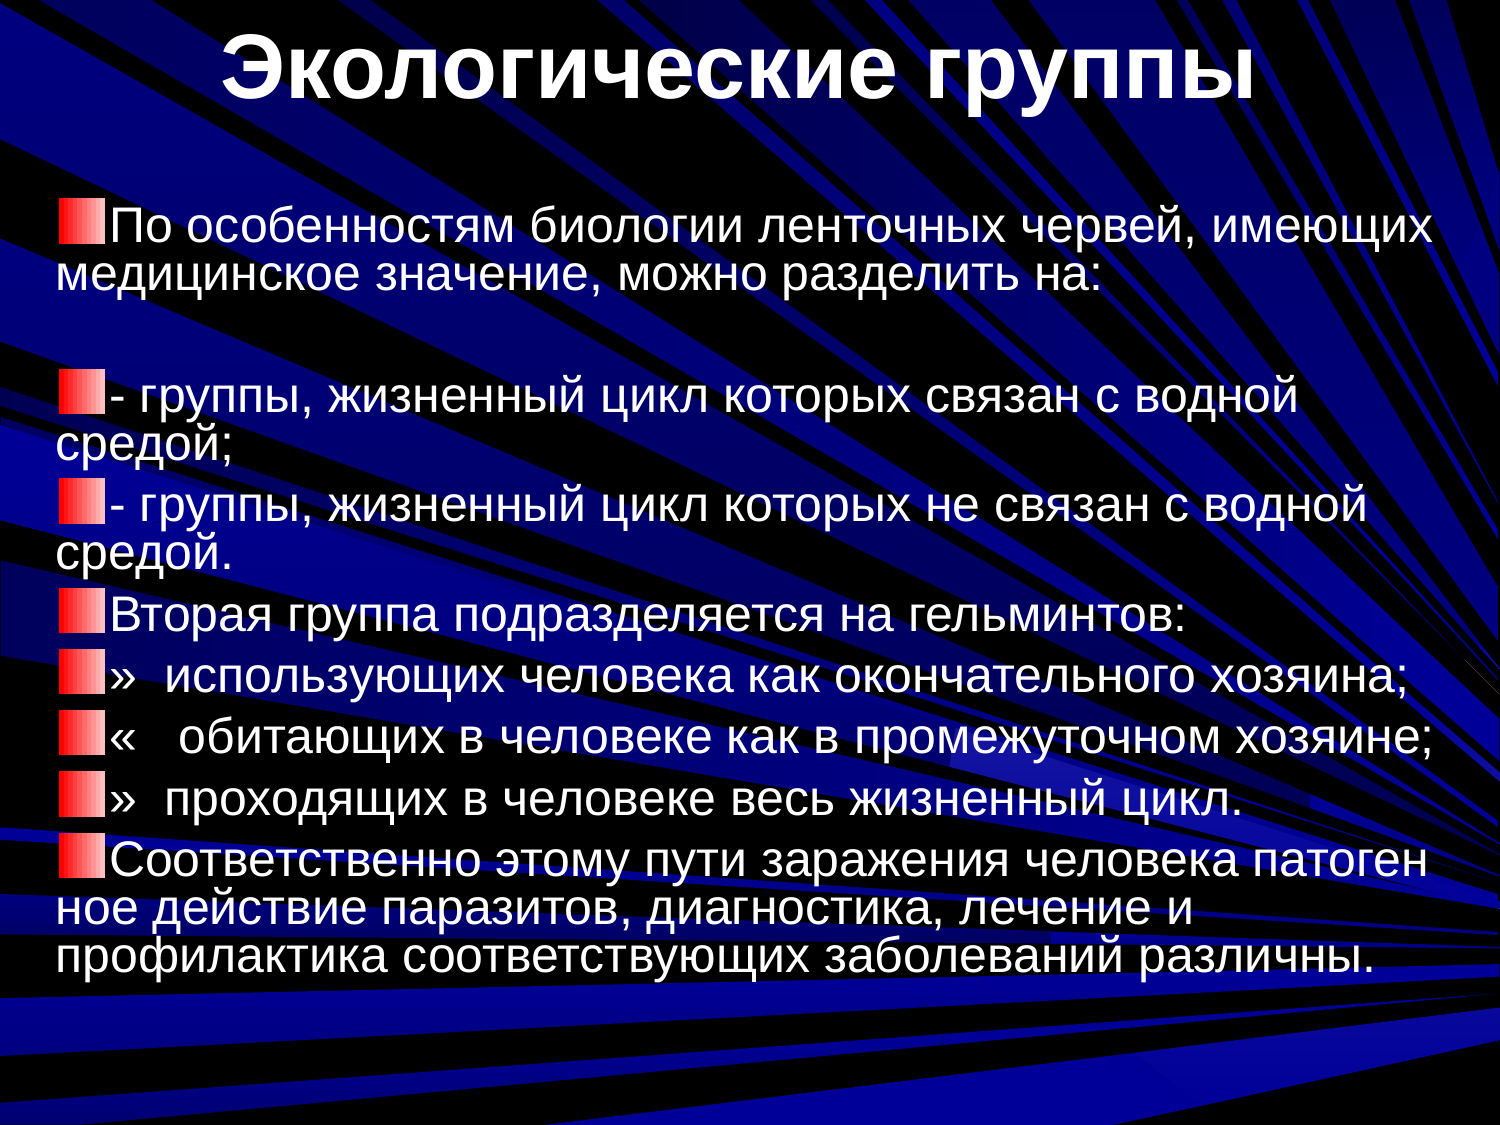

# Экологические группы
По особенностям биологии ленточных червей, имеющих медицинское значение, можно разделить на:
- группы, жизненный цикл которых связан с водной средой;
- группы, жизненный цикл которых не связан с водной средой.
Вторая группа подразделяется на гельминтов:
» использующих человека как окончательного хозяина;
« обитающих в человеке как в промежуточном хозяине;
» проходящих в человеке весь жизненный цикл.
Соответственно этому пути заражения человека патоген­ное действие паразитов, диагностика, лечение и профилактика соответствующих заболеваний различны.